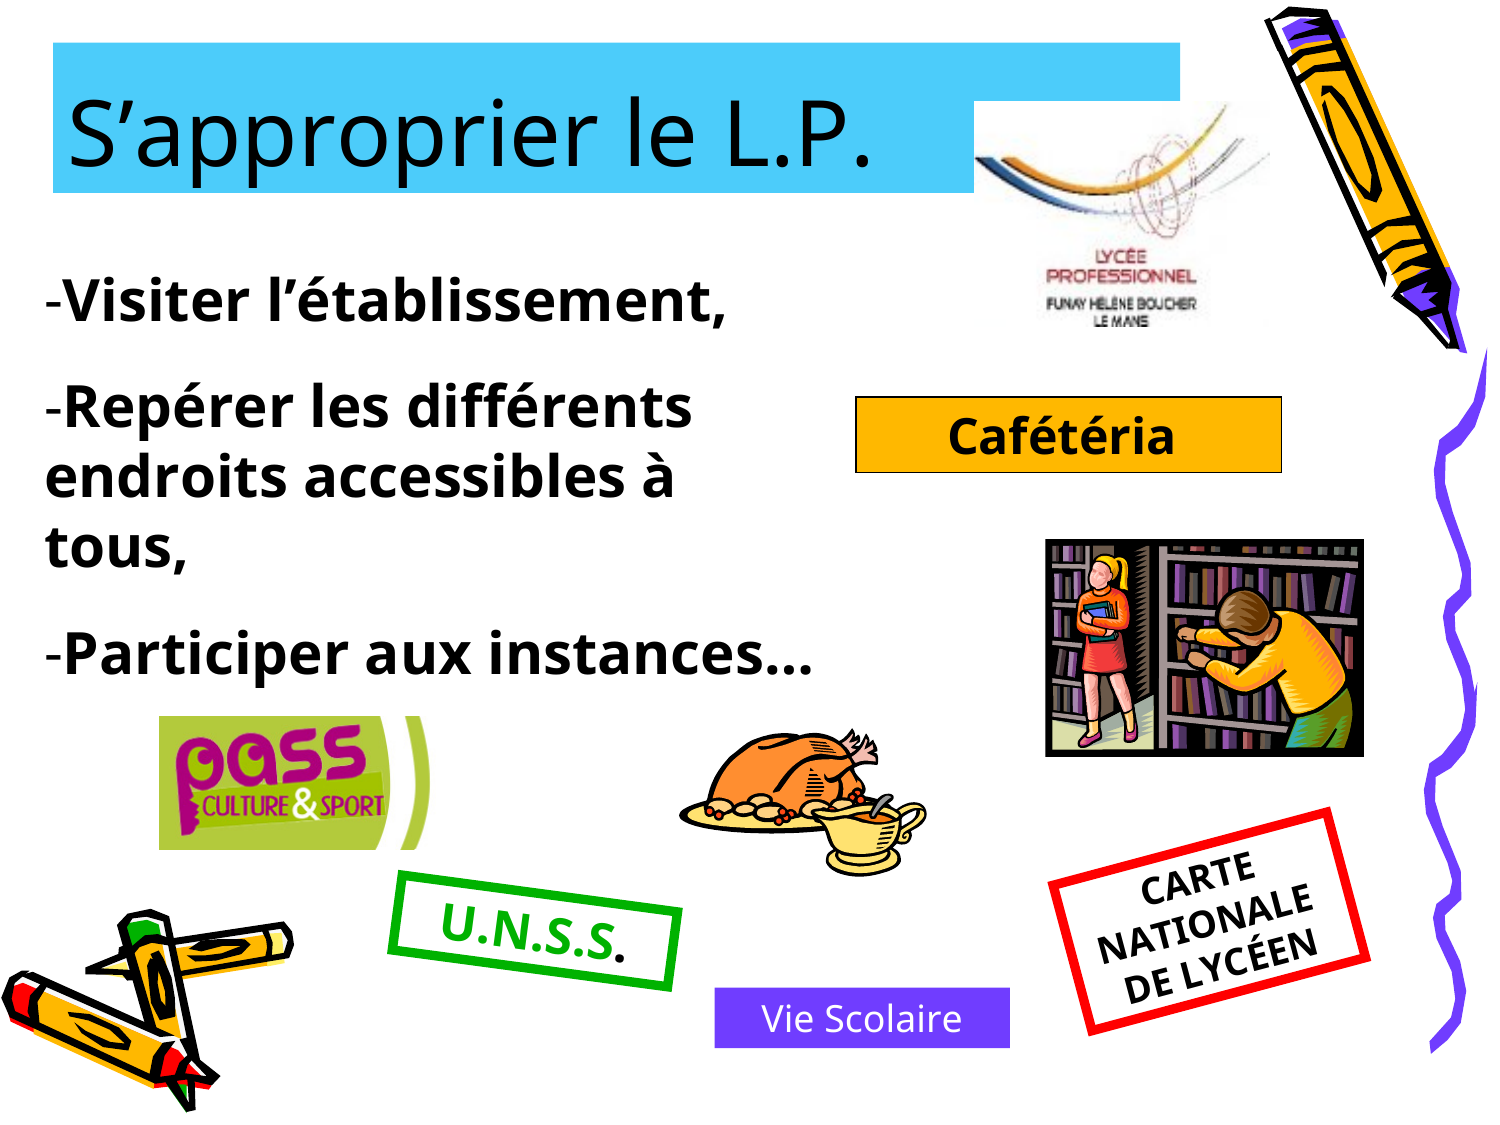

# S’approprier le L.P.
Visiter l’établissement,
Repérer les différents endroits accessibles à tous,
Participer aux instances…
Cafétéria
CARTE NATIONALE DE LYCÉEN
U.N.S.S.
Vie Scolaire